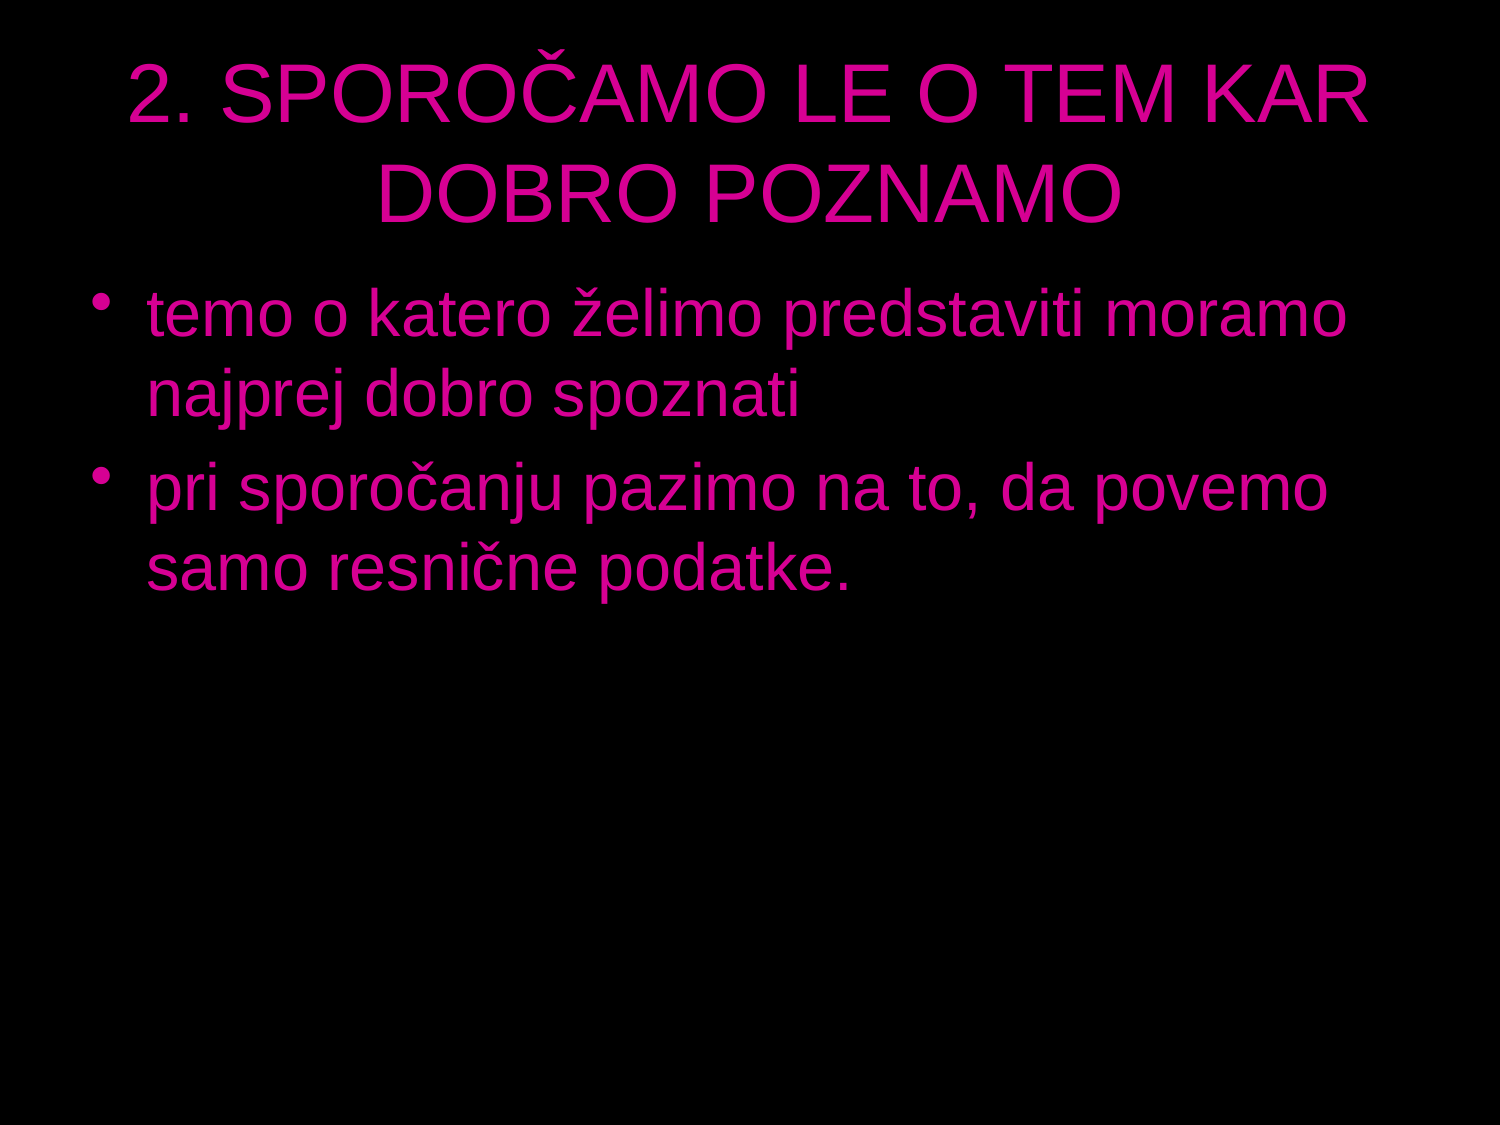

# 2. SPOROČAMO LE O TEM KAR DOBRO POZNAMO
temo o katero želimo predstaviti moramo najprej dobro spoznati
pri sporočanju pazimo na to, da povemo samo resnične podatke.